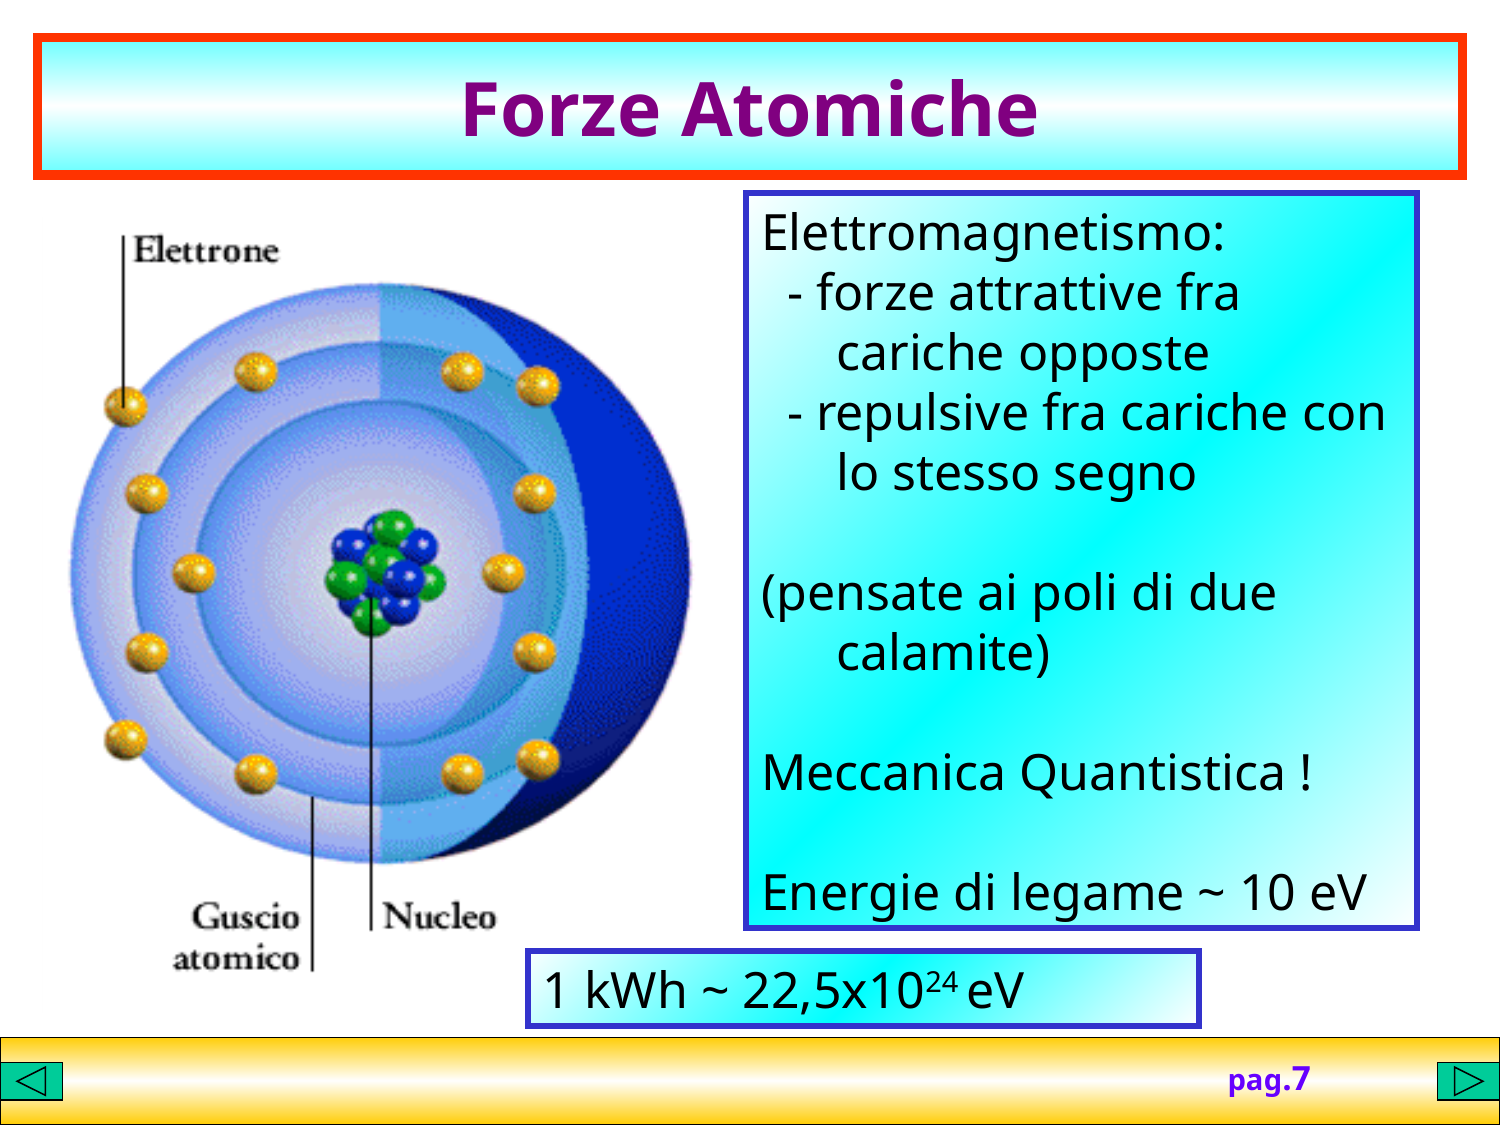

# Forze Atomiche
Elettromagnetismo:
 - forze attrattive fra cariche opposte
 - repulsive fra cariche con lo stesso segno
(pensate ai poli di due calamite)
Meccanica Quantistica !
Energie di legame ~ 10 eV
1 kWh ~ 22,5x1024 eV
7